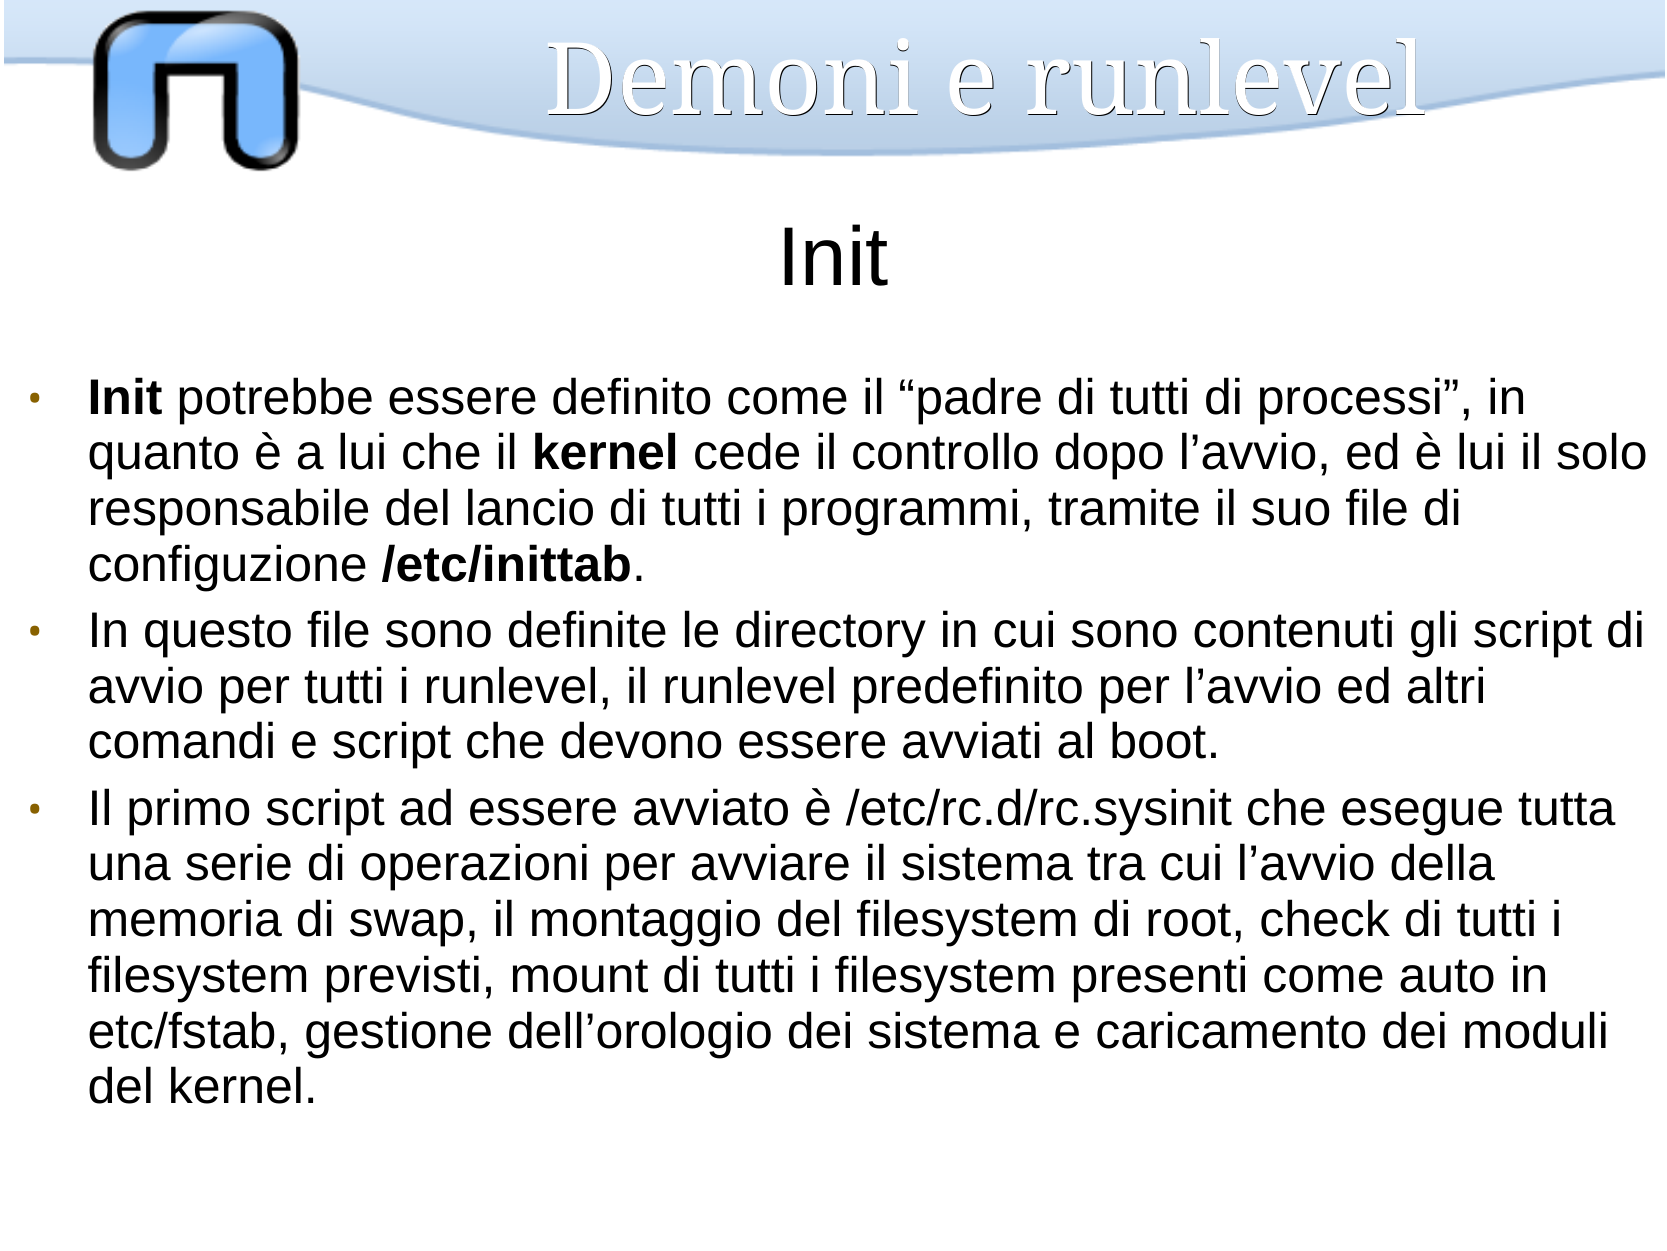

Demoni e runlevel
# Init
Init potrebbe essere definito come il “padre di tutti di processi”, in quanto è a lui che il kernel cede il controllo dopo l’avvio, ed è lui il solo responsabile del lancio di tutti i programmi, tramite il suo file di configuzione /etc/inittab.
In questo file sono definite le directory in cui sono contenuti gli script di avvio per tutti i runlevel, il runlevel predefinito per l’avvio ed altri comandi e script che devono essere avviati al boot.
Il primo script ad essere avviato è /etc/rc.d/rc.sysinit che esegue tutta una serie di operazioni per avviare il sistema tra cui l’avvio della memoria di swap, il montaggio del filesystem di root, check di tutti i filesystem previsti, mount di tutti i filesystem presenti come auto in etc/fstab, gestione dell’orologio dei sistema e caricamento dei moduli del kernel.